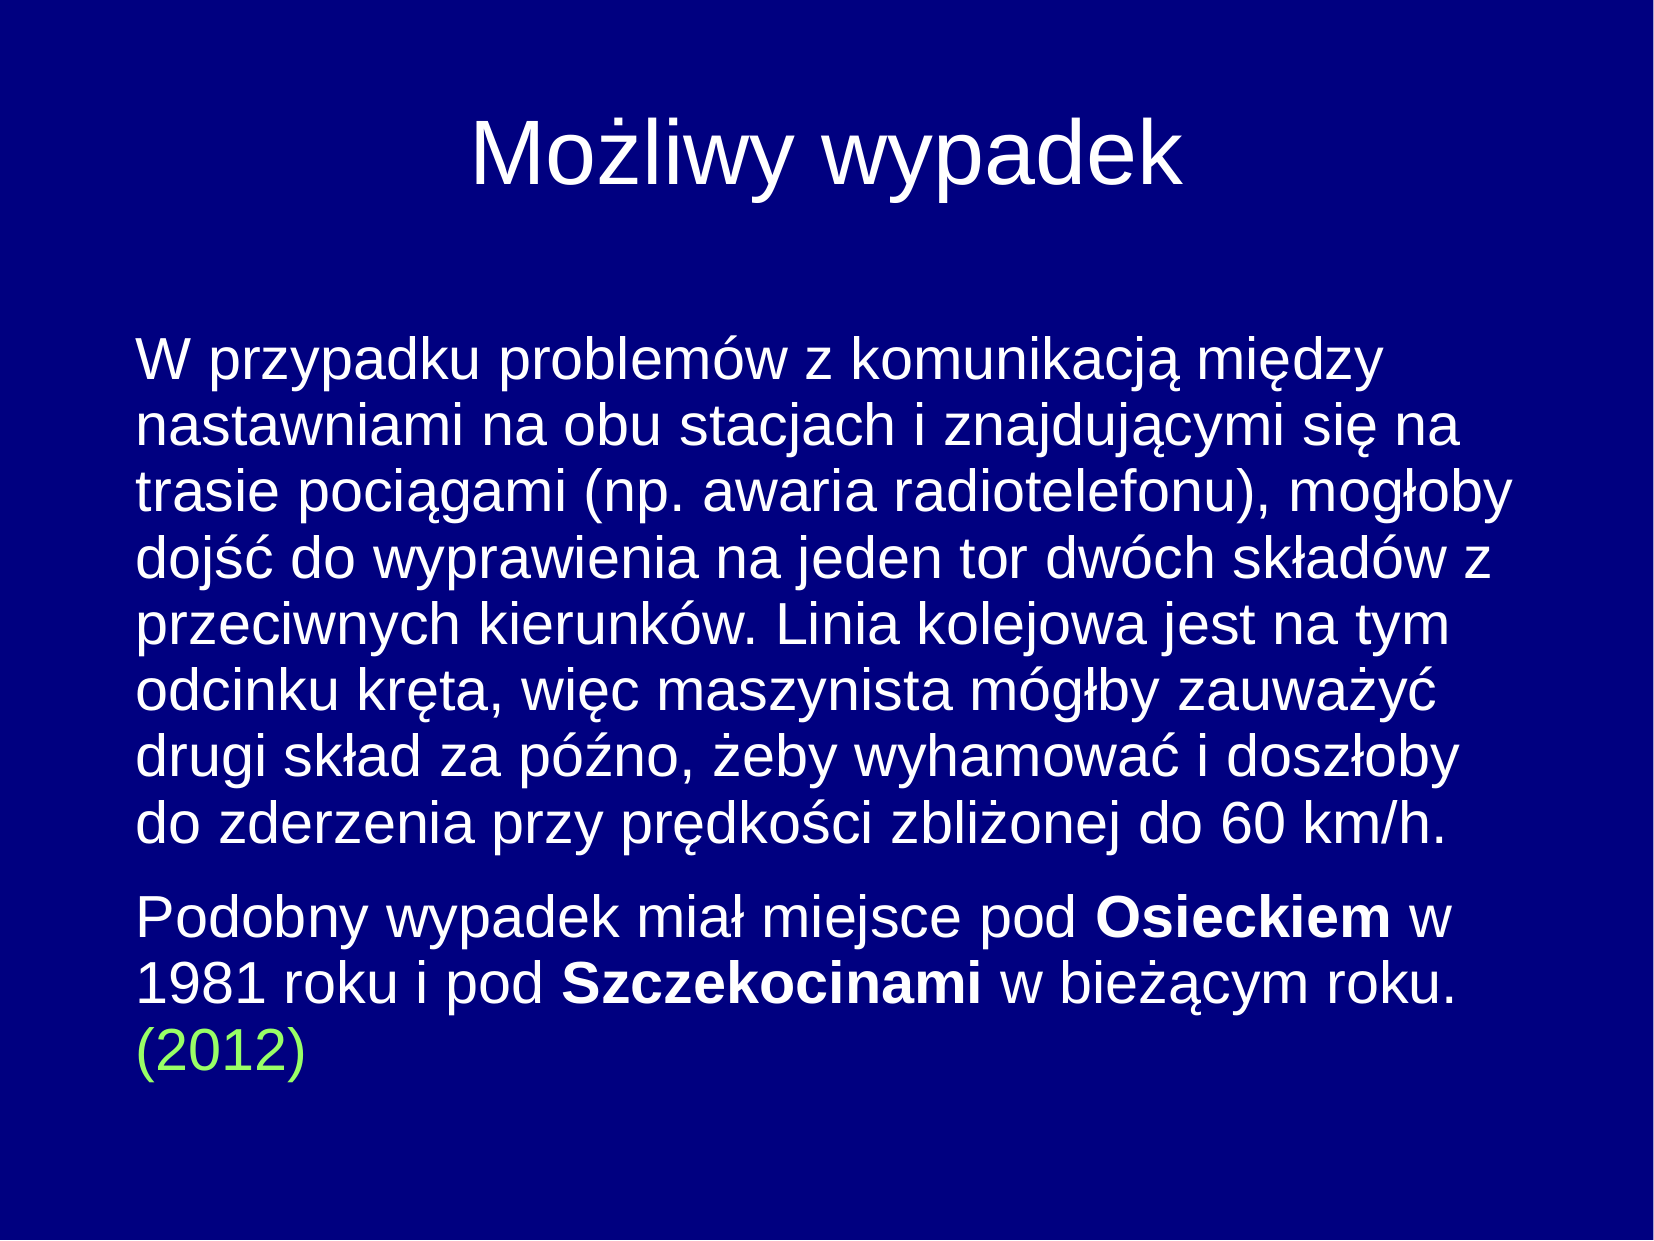

# Możliwy wypadek
W przypadku problemów z komunikacją między nastawniami na obu stacjach i znajdującymi się na trasie pociągami (np. awaria radiotelefonu), mogłoby dojść do wyprawienia na jeden tor dwóch składów z przeciwnych kierunków. Linia kolejowa jest na tym odcinku kręta, więc maszynista mógłby zauważyć drugi skład za późno, żeby wyhamować i doszłoby do zderzenia przy prędkości zbliżonej do 60 km/h.
Podobny wypadek miał miejsce pod Osieckiem w 1981 roku i pod Szczekocinami w bieżącym roku. (2012)